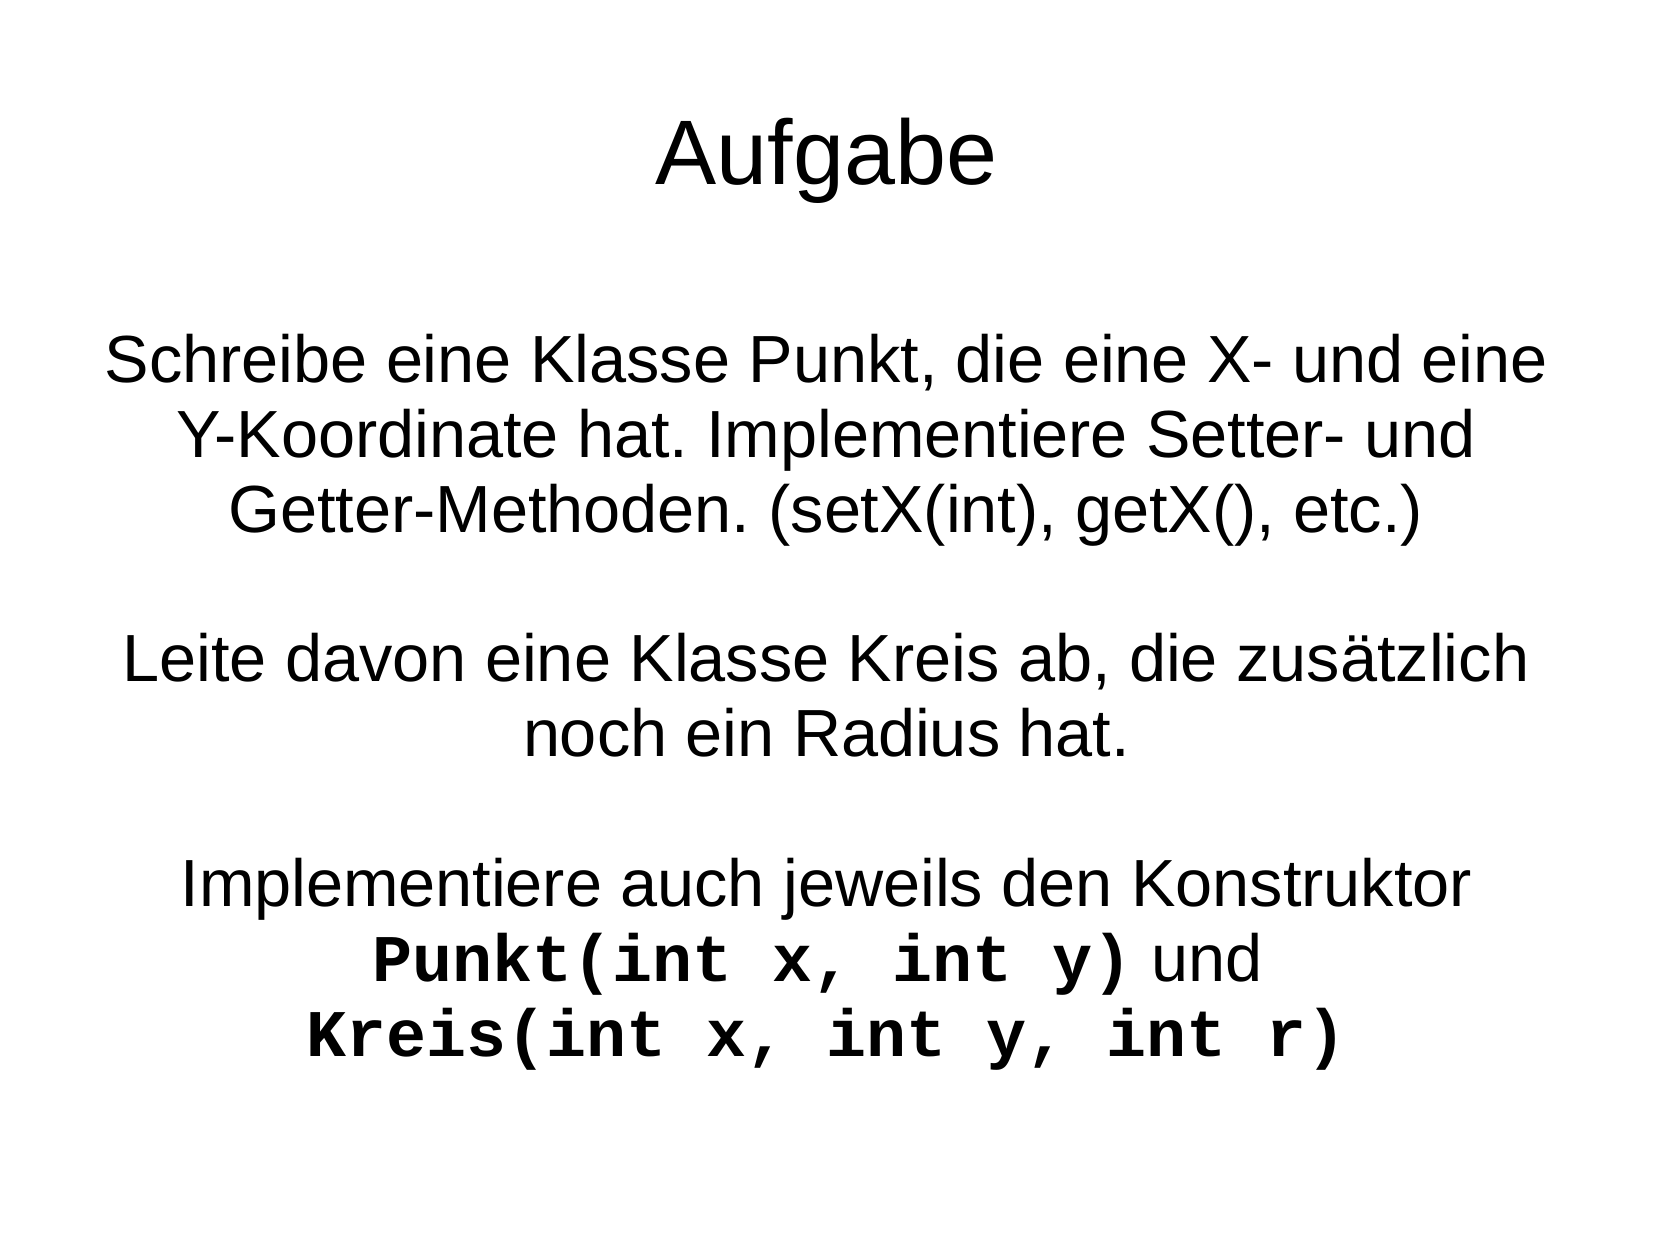

# Aufgabe
Schreibe eine Klasse Punkt, die eine X- und eine Y-Koordinate hat. Implementiere Setter- und Getter-Methoden. (setX(int), getX(), etc.)
Leite davon eine Klasse Kreis ab, die zusätzlich noch ein Radius hat.
Implementiere auch jeweils den Konstruktor Punkt(int x, int y) und
Kreis(int x, int y, int r)